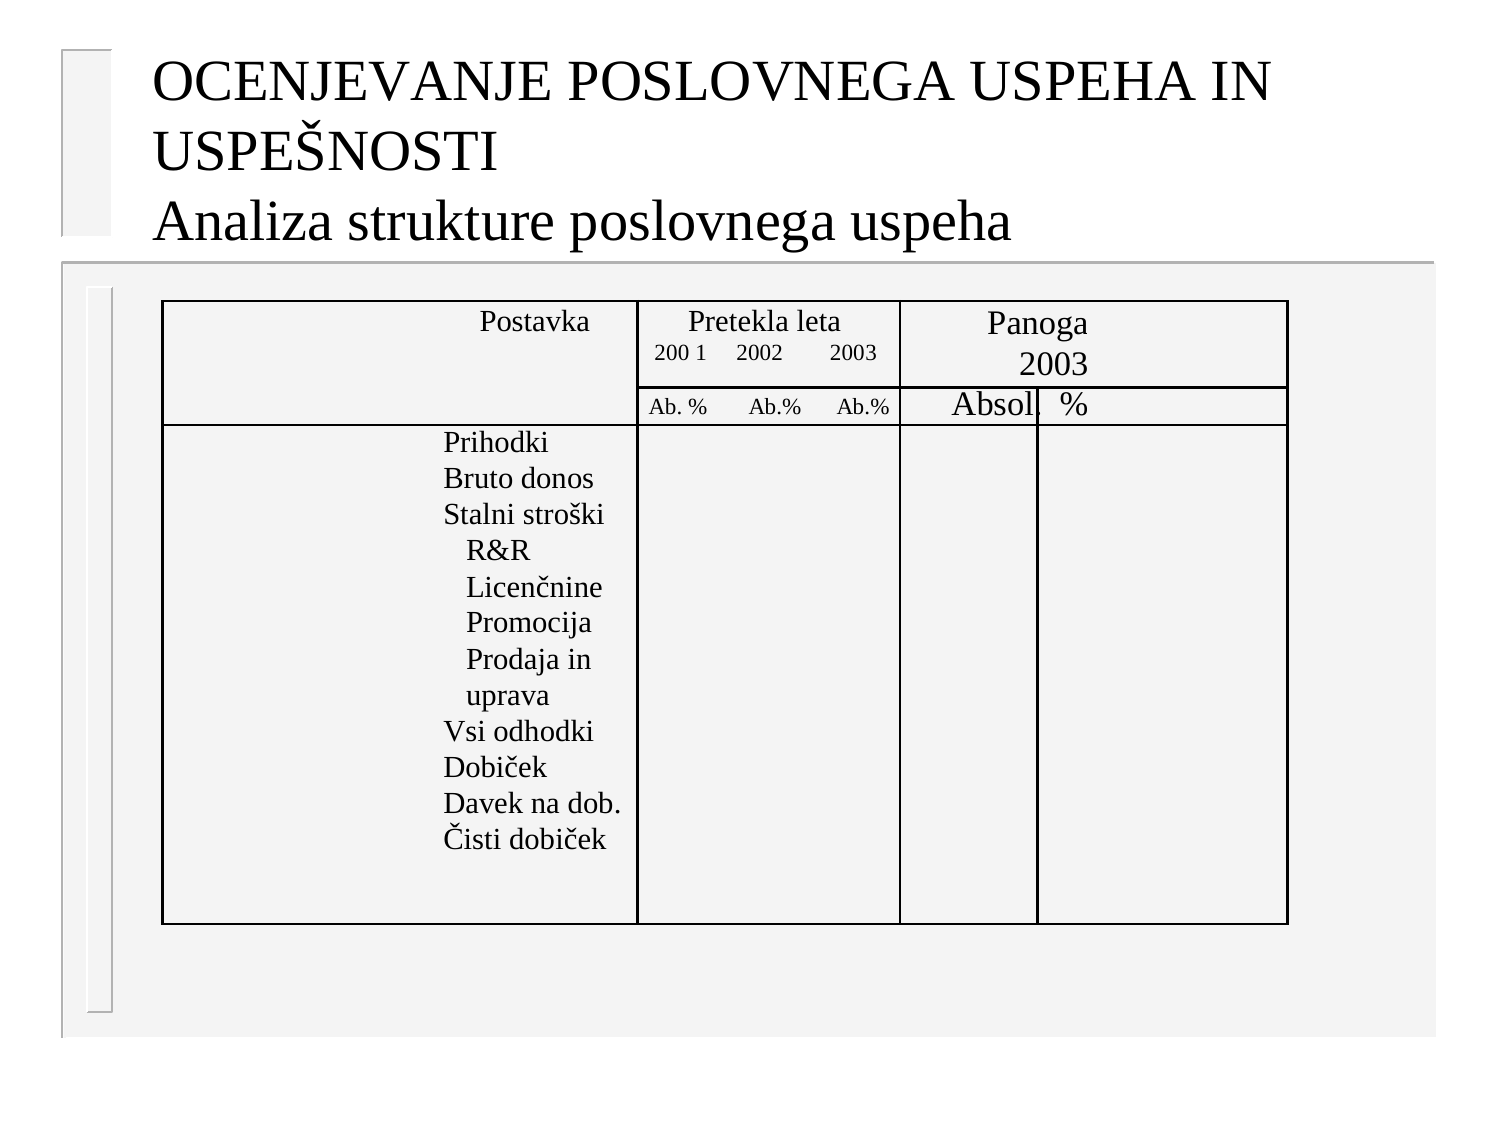

# OCENJEVANJE POSLOVNEGA USPEHA IN USPEŠNOSTI Analiza strukture poslovnega uspeha